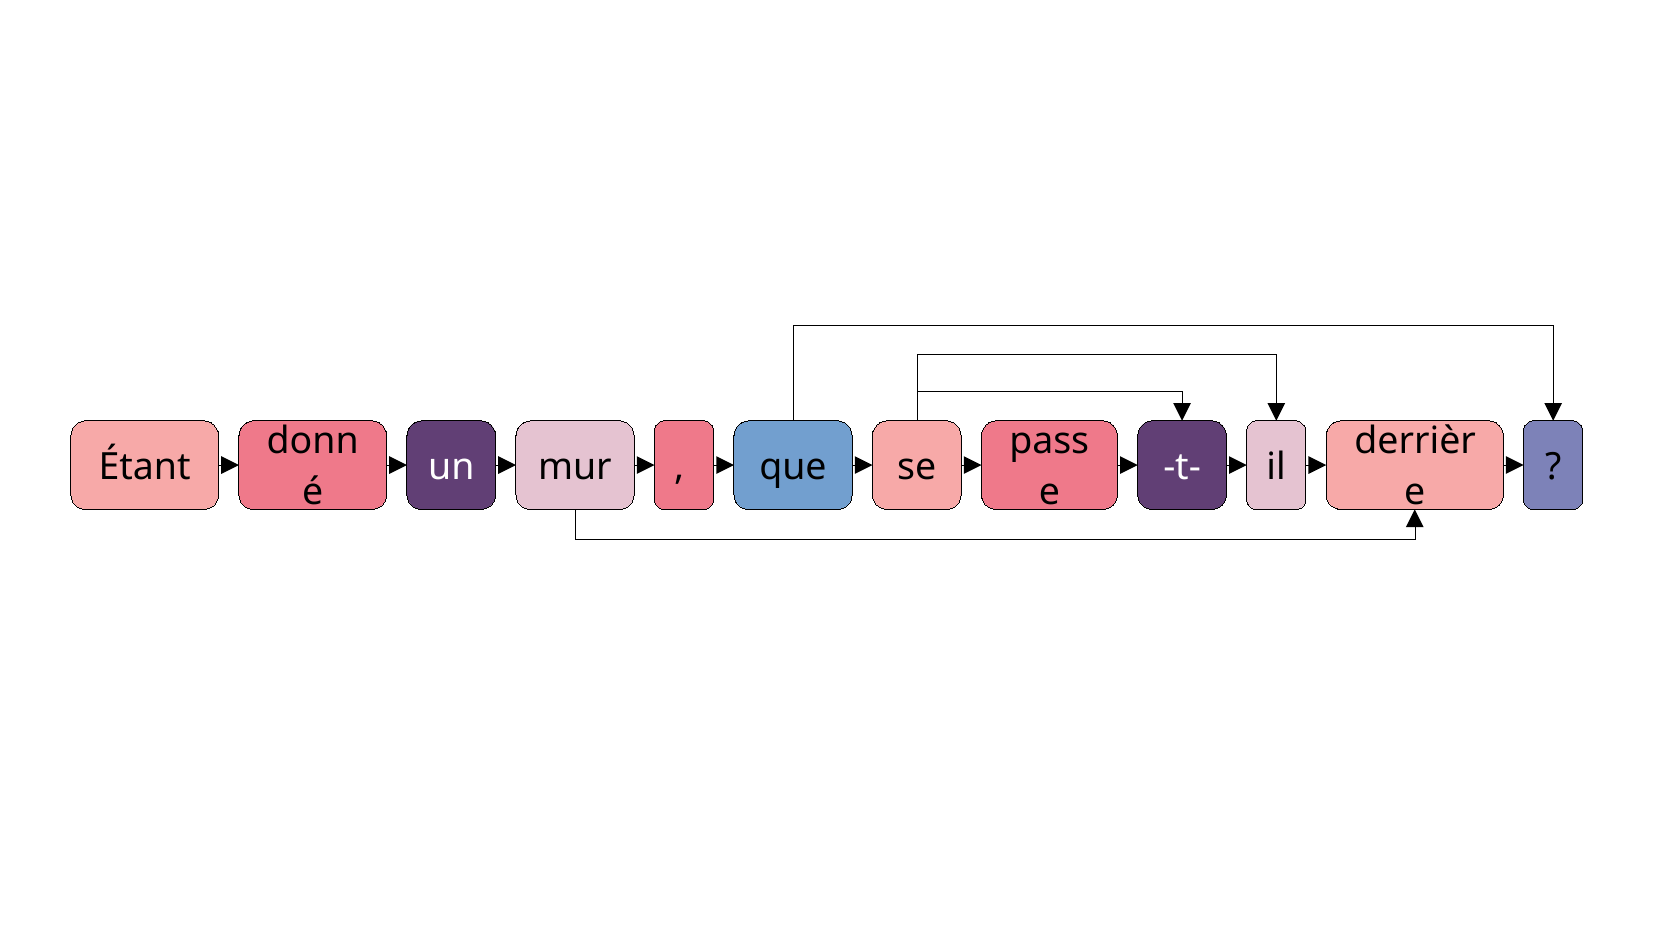

Étant
donné
un
mur
,
que
se
passe
-t-
il
derrière
?